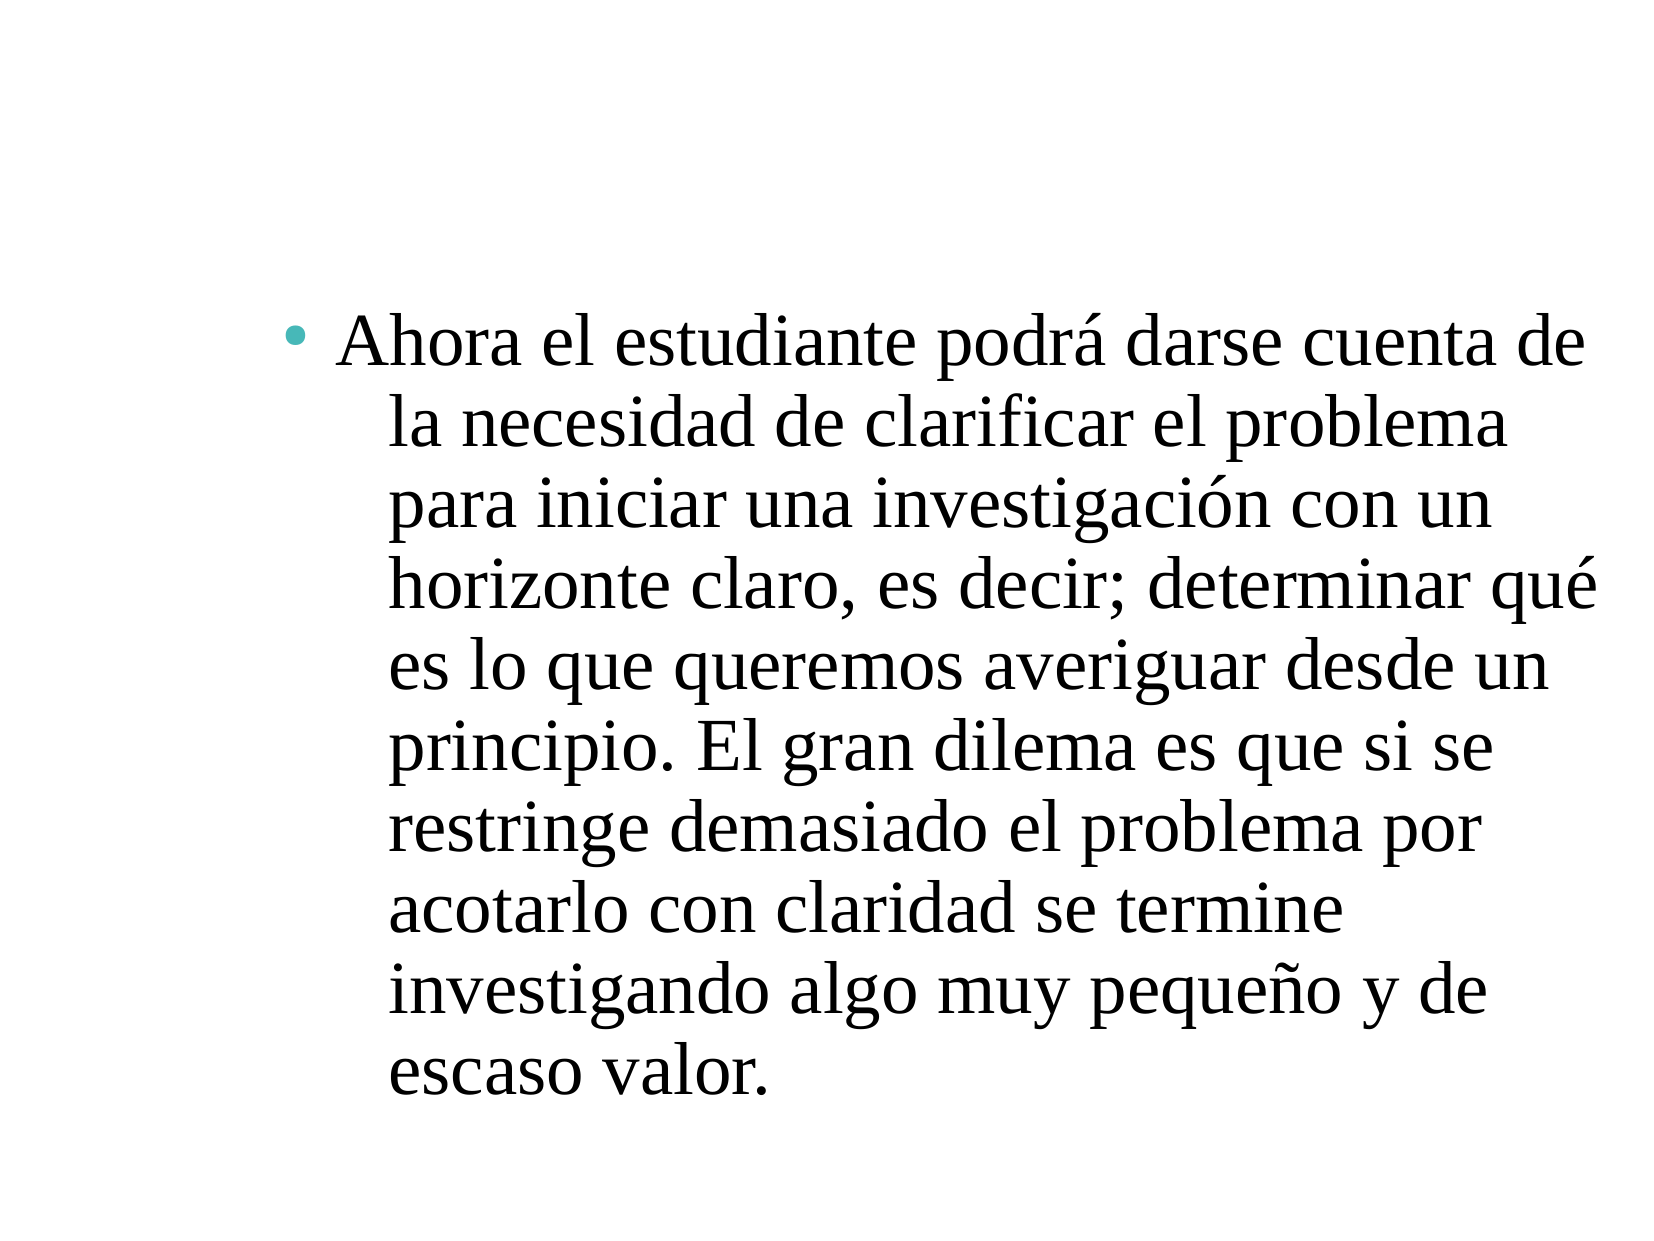

# Ahora el estudiante podrá darse cuenta de la necesidad de clarificar el problema para iniciar una investigación con un horizonte claro, es decir; determinar qué es lo que queremos averiguar desde un principio. El gran dilema es que si se restringe demasiado el problema por acotarlo con claridad se termine investigando algo muy pequeño y de escaso valor.